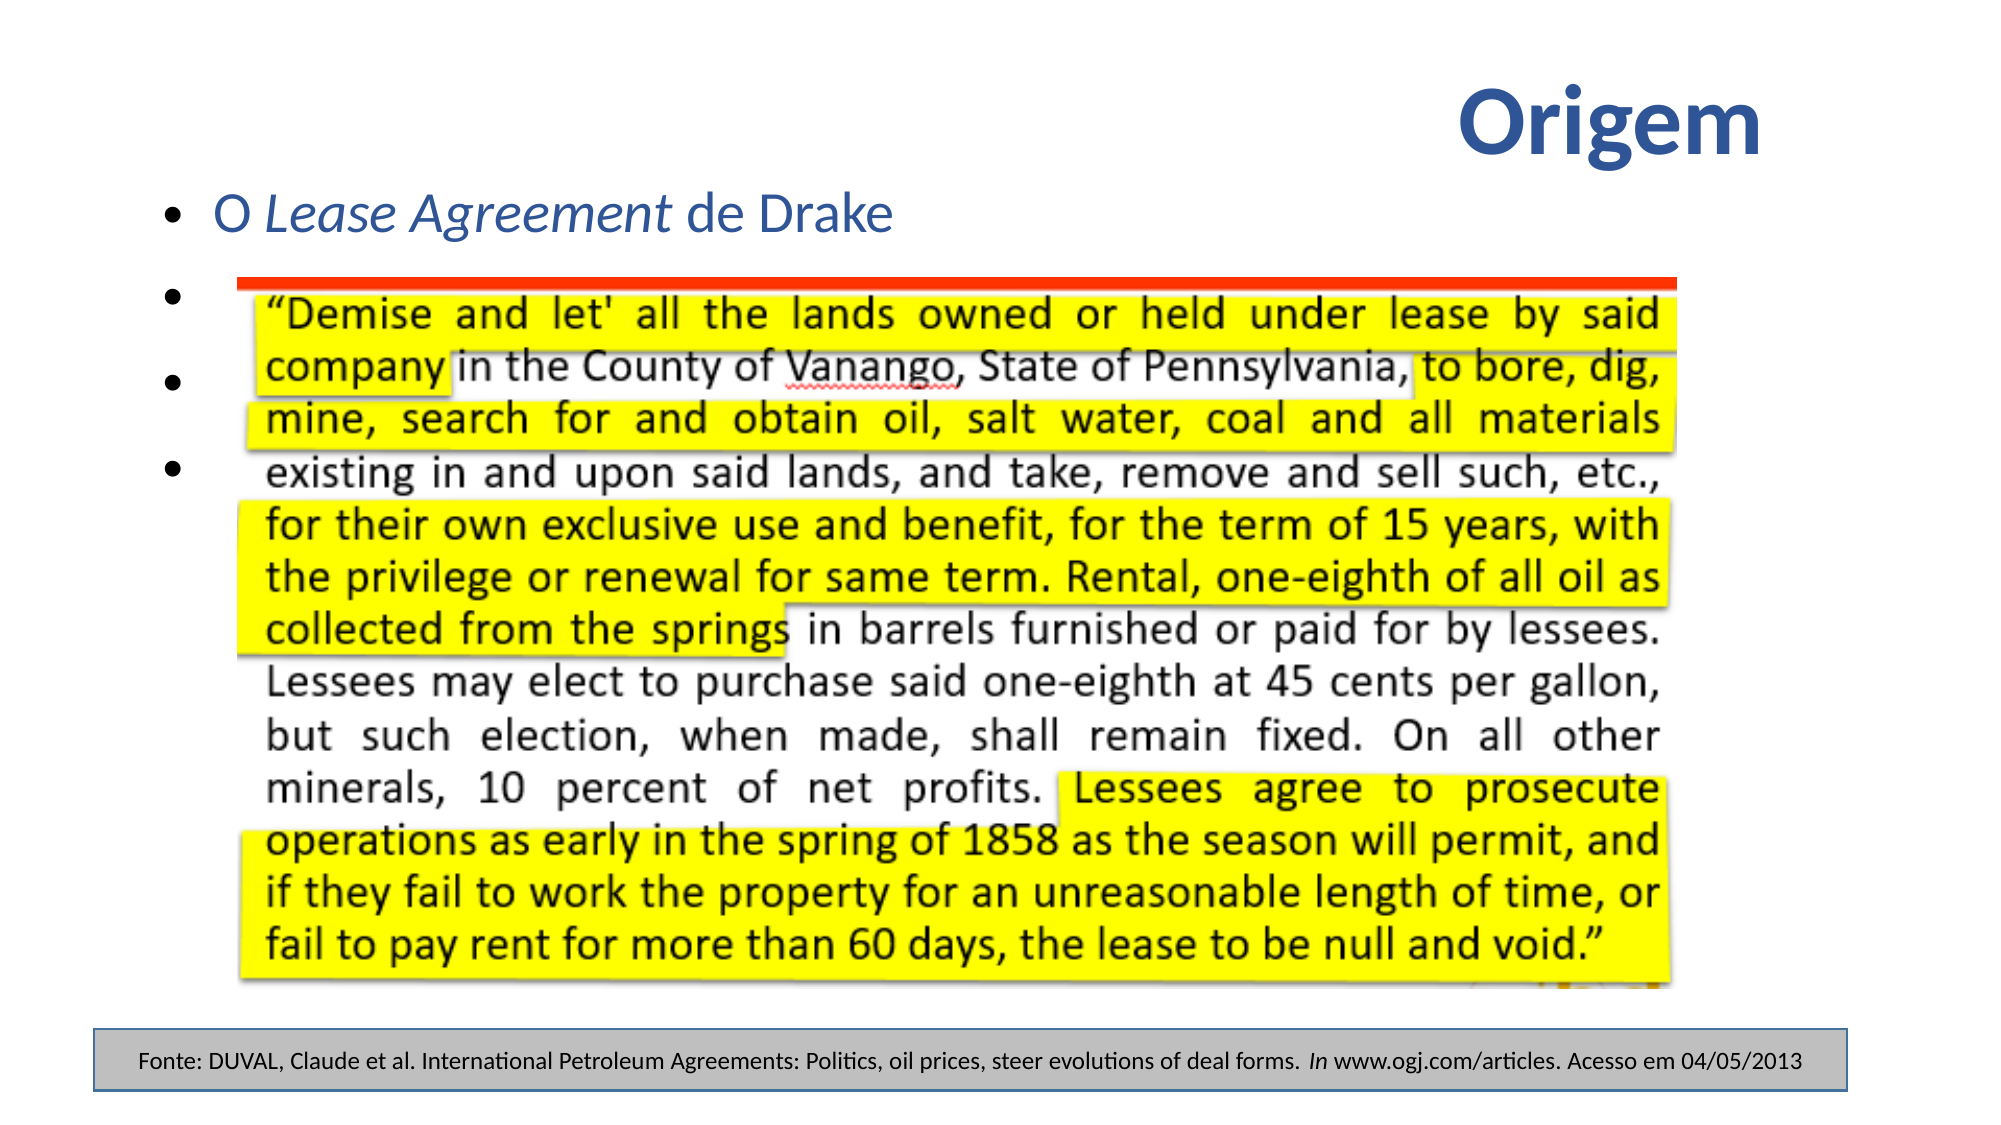

Origem
# O Lease Agreement de Drake
Fonte: DUVAL, Claude et al. International Petroleum Agreements: Politics, oil prices, steer evolutions of deal forms. In www.ogj.com/articles. Acesso em 04/05/2013